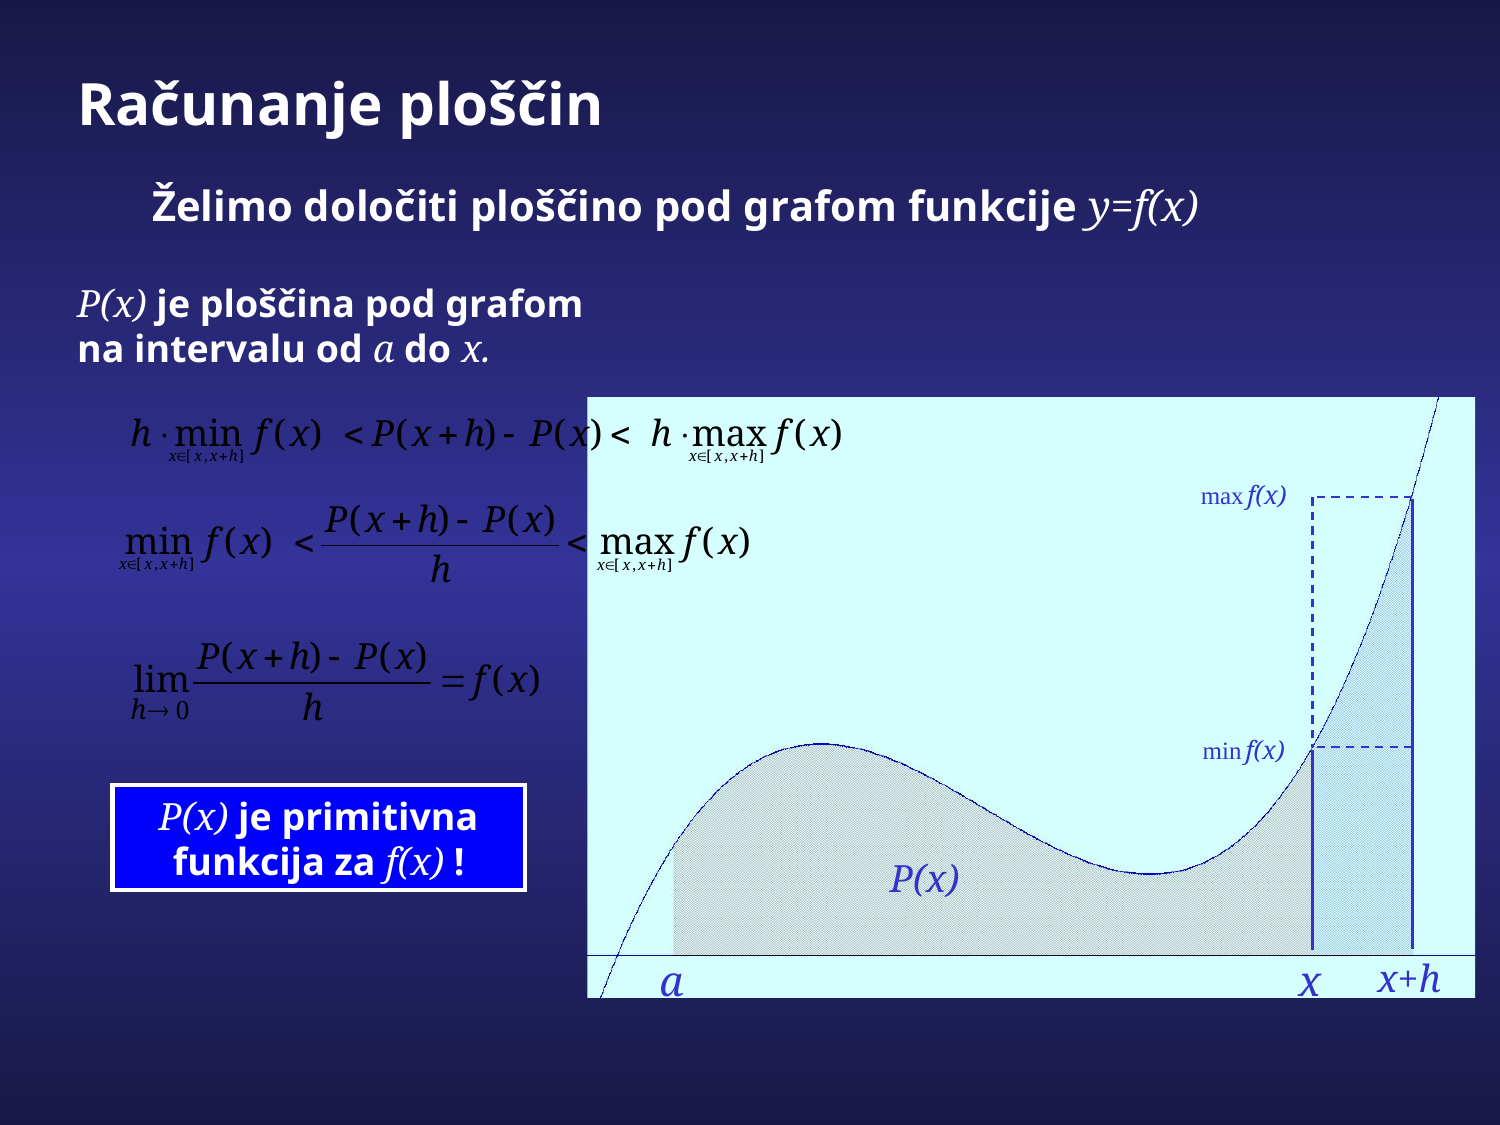

Računanje ploščin
Želimo določiti ploščino pod grafom funkcije y=f(x)
P(x) je ploščina pod grafom na intervalu od a do x.
max f(x)
min f(x)
P(x) je primitivna funkcija za f(x) !
P(x)
a
x
x+h